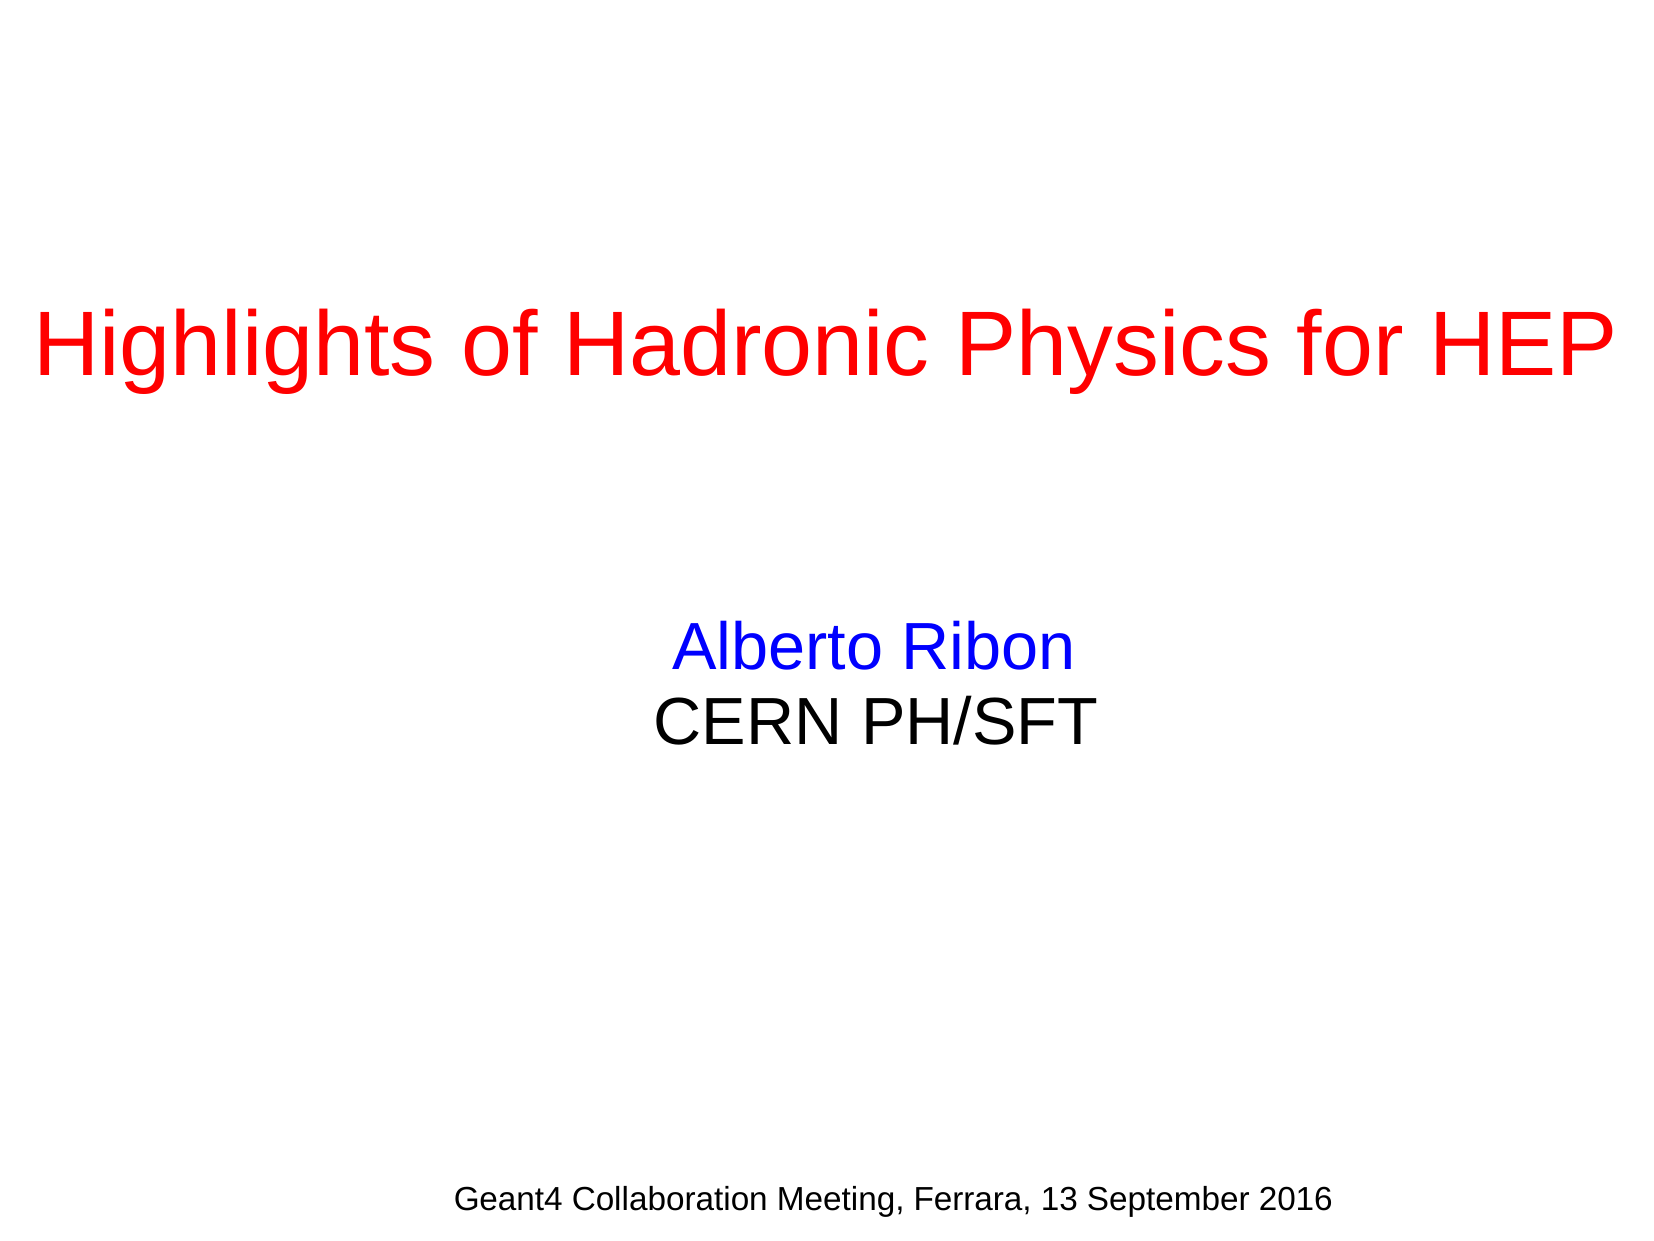

# Highlights of Hadronic Physics for HEP
 Alberto Ribon
CERN PH/SFT
Geant4 Collaboration Meeting, Ferrara, 13 September 2016
 G. Lestaris, W. Pokorski, A. Ribon
 CERN PH/SFT